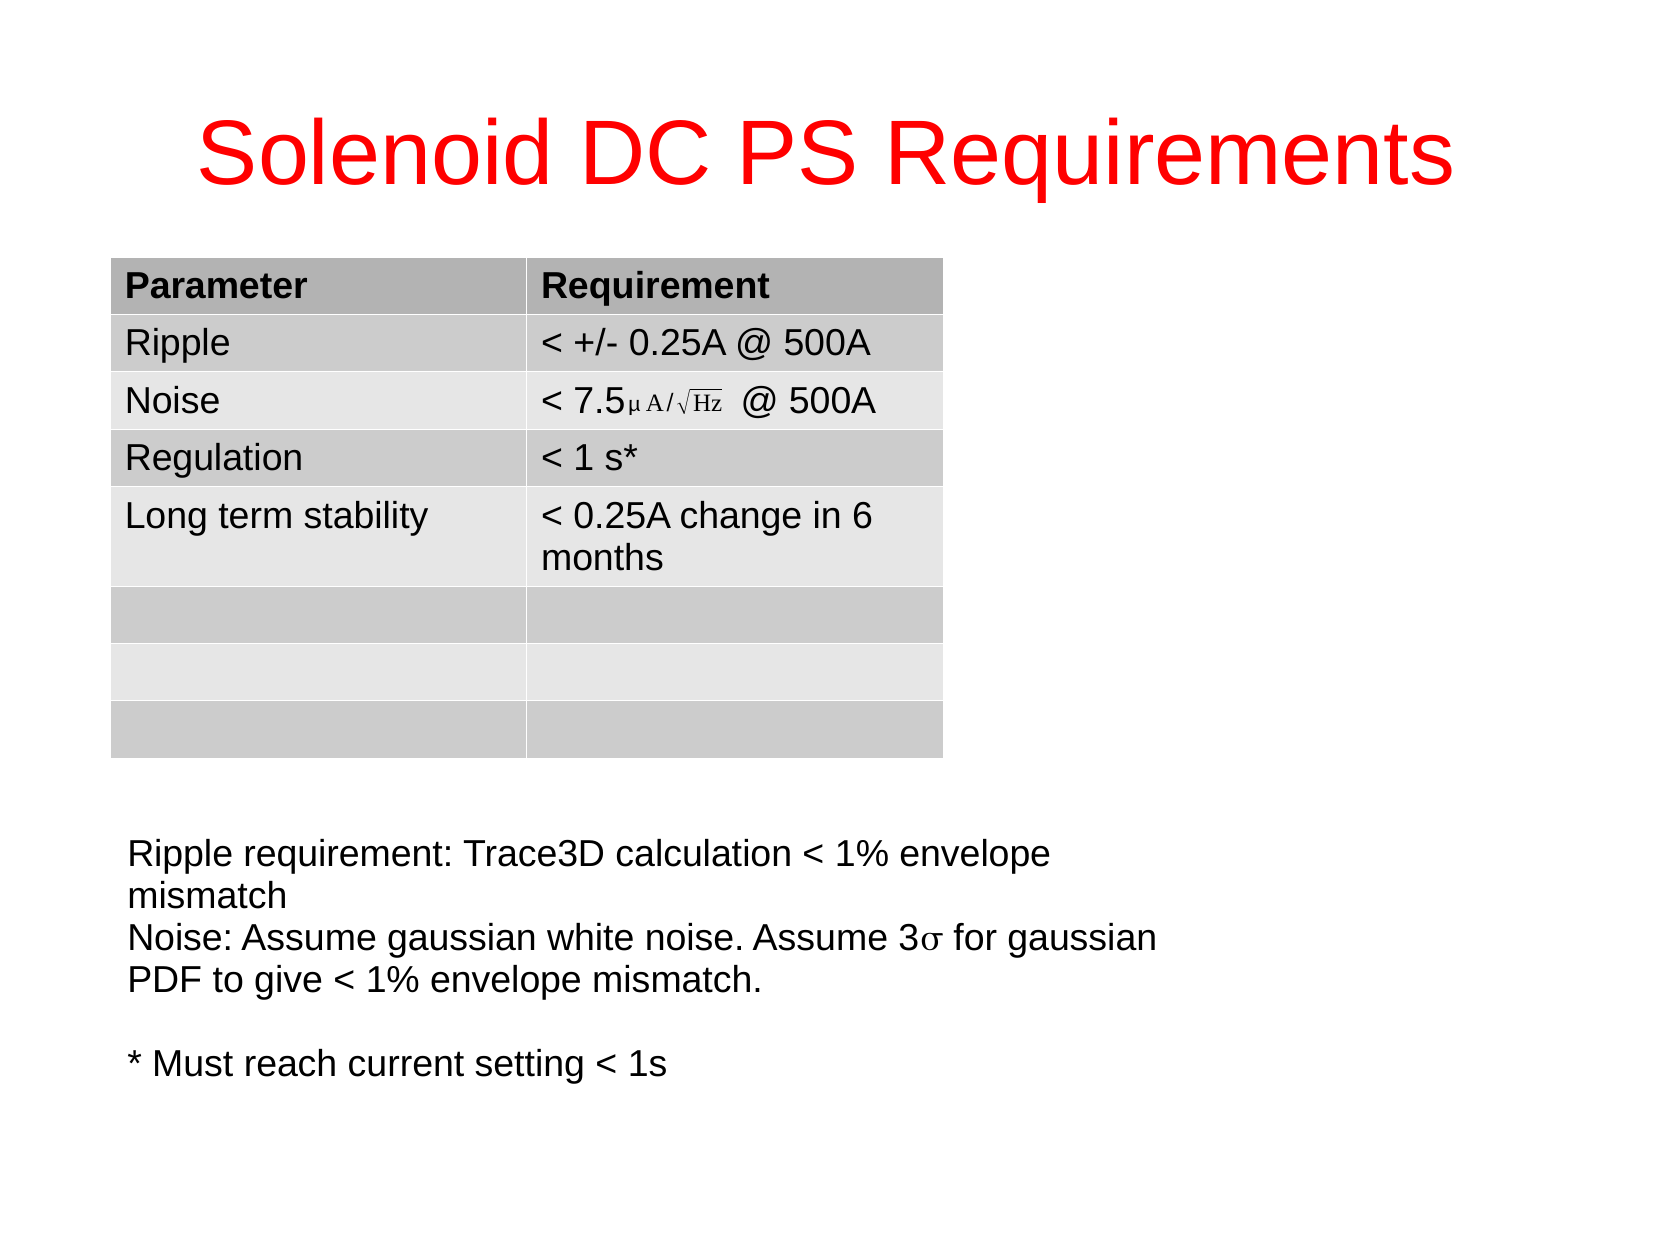

# Solenoid DC PS Requirements
| Parameter | Requirement |
| --- | --- |
| Ripple | < +/- 0.25A @ 500A |
| Noise | < 7.5 @ 500A |
| Regulation | < 1 s\* |
| Long term stability | < 0.25A change in 6 months |
| | |
| | |
| | |
Ripple requirement: Trace3D calculation < 1% envelope mismatch
Noise: Assume gaussian white noise. Assume 3 for gaussian PDF to give < 1% envelope mismatch.
* Must reach current setting < 1s